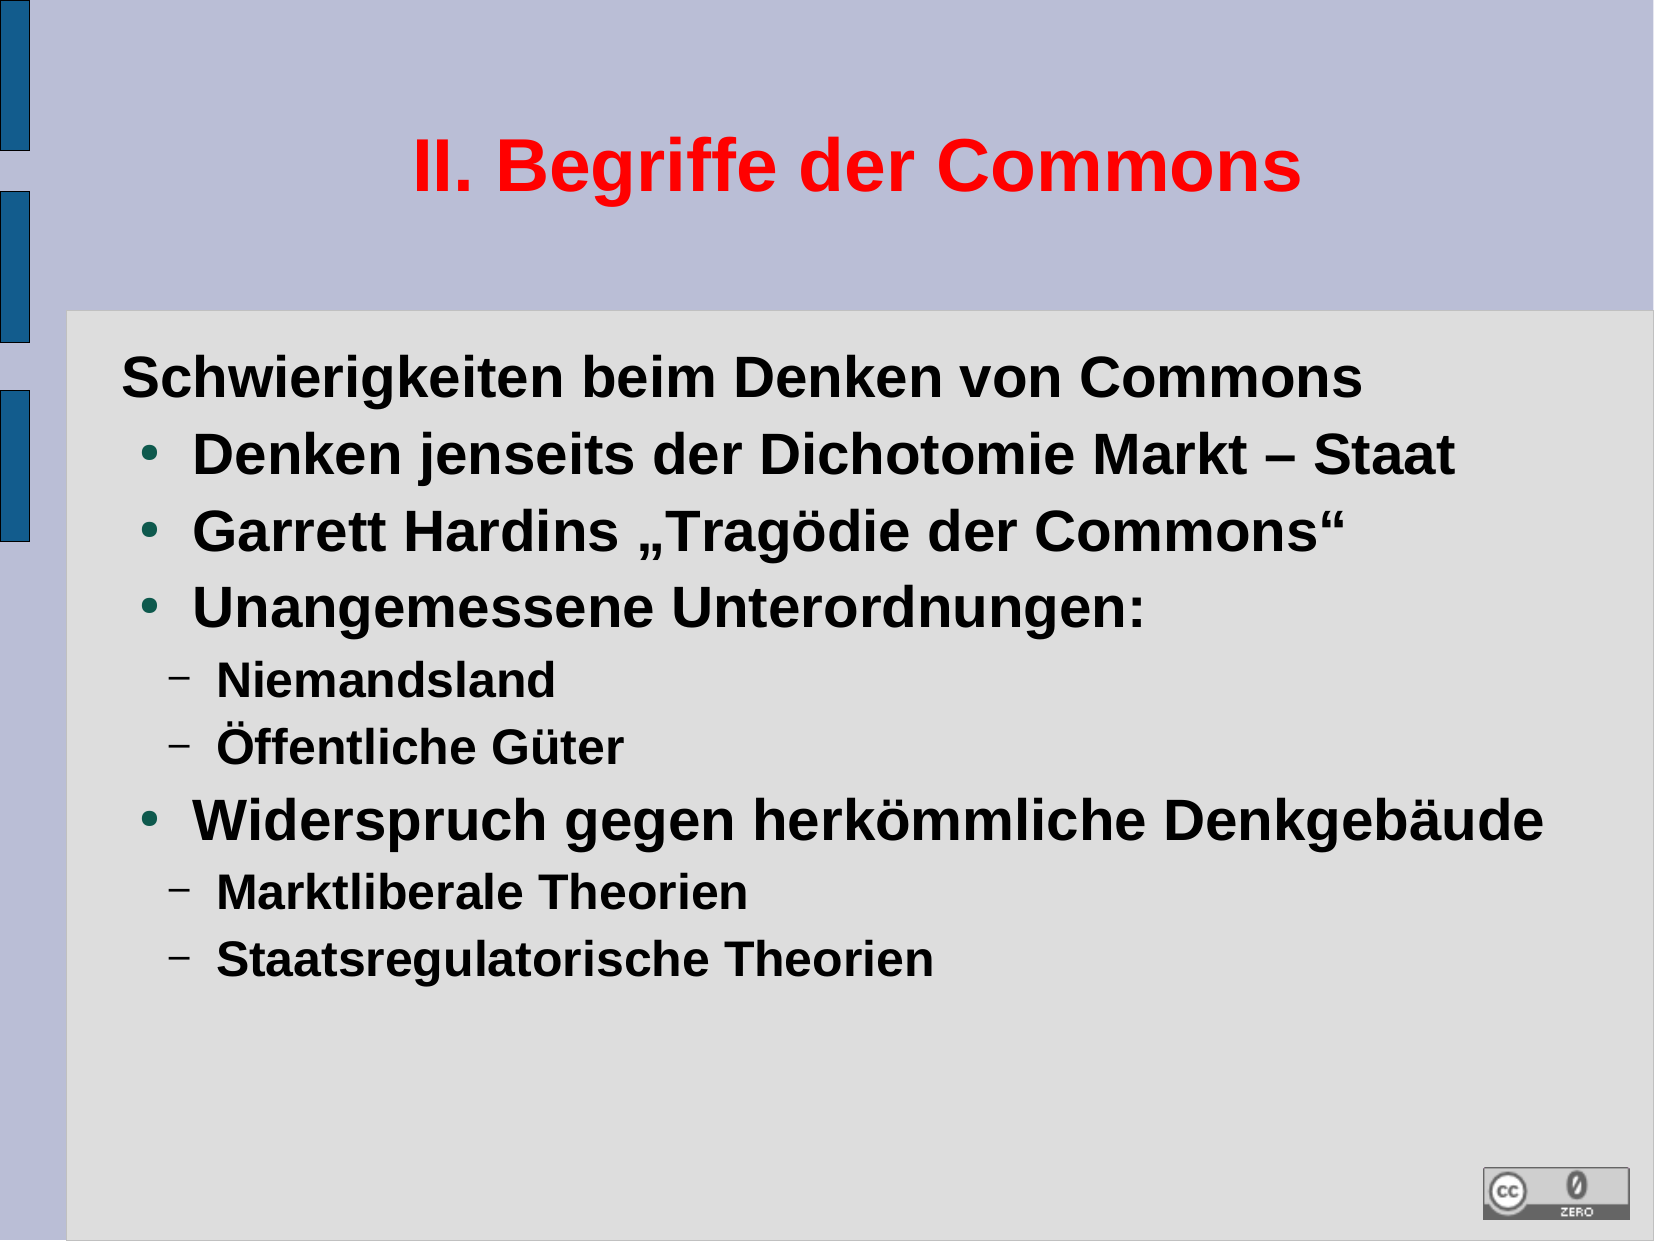

# II. Begriffe der Commons
Schwierigkeiten beim Denken von Commons
Denken jenseits der Dichotomie Markt – Staat
Garrett Hardins „Tragödie der Commons“
Unangemessene Unterordnungen:
Niemandsland
Öffentliche Güter
Widerspruch gegen herkömmliche Denkgebäude
Marktliberale Theorien
Staatsregulatorische Theorien